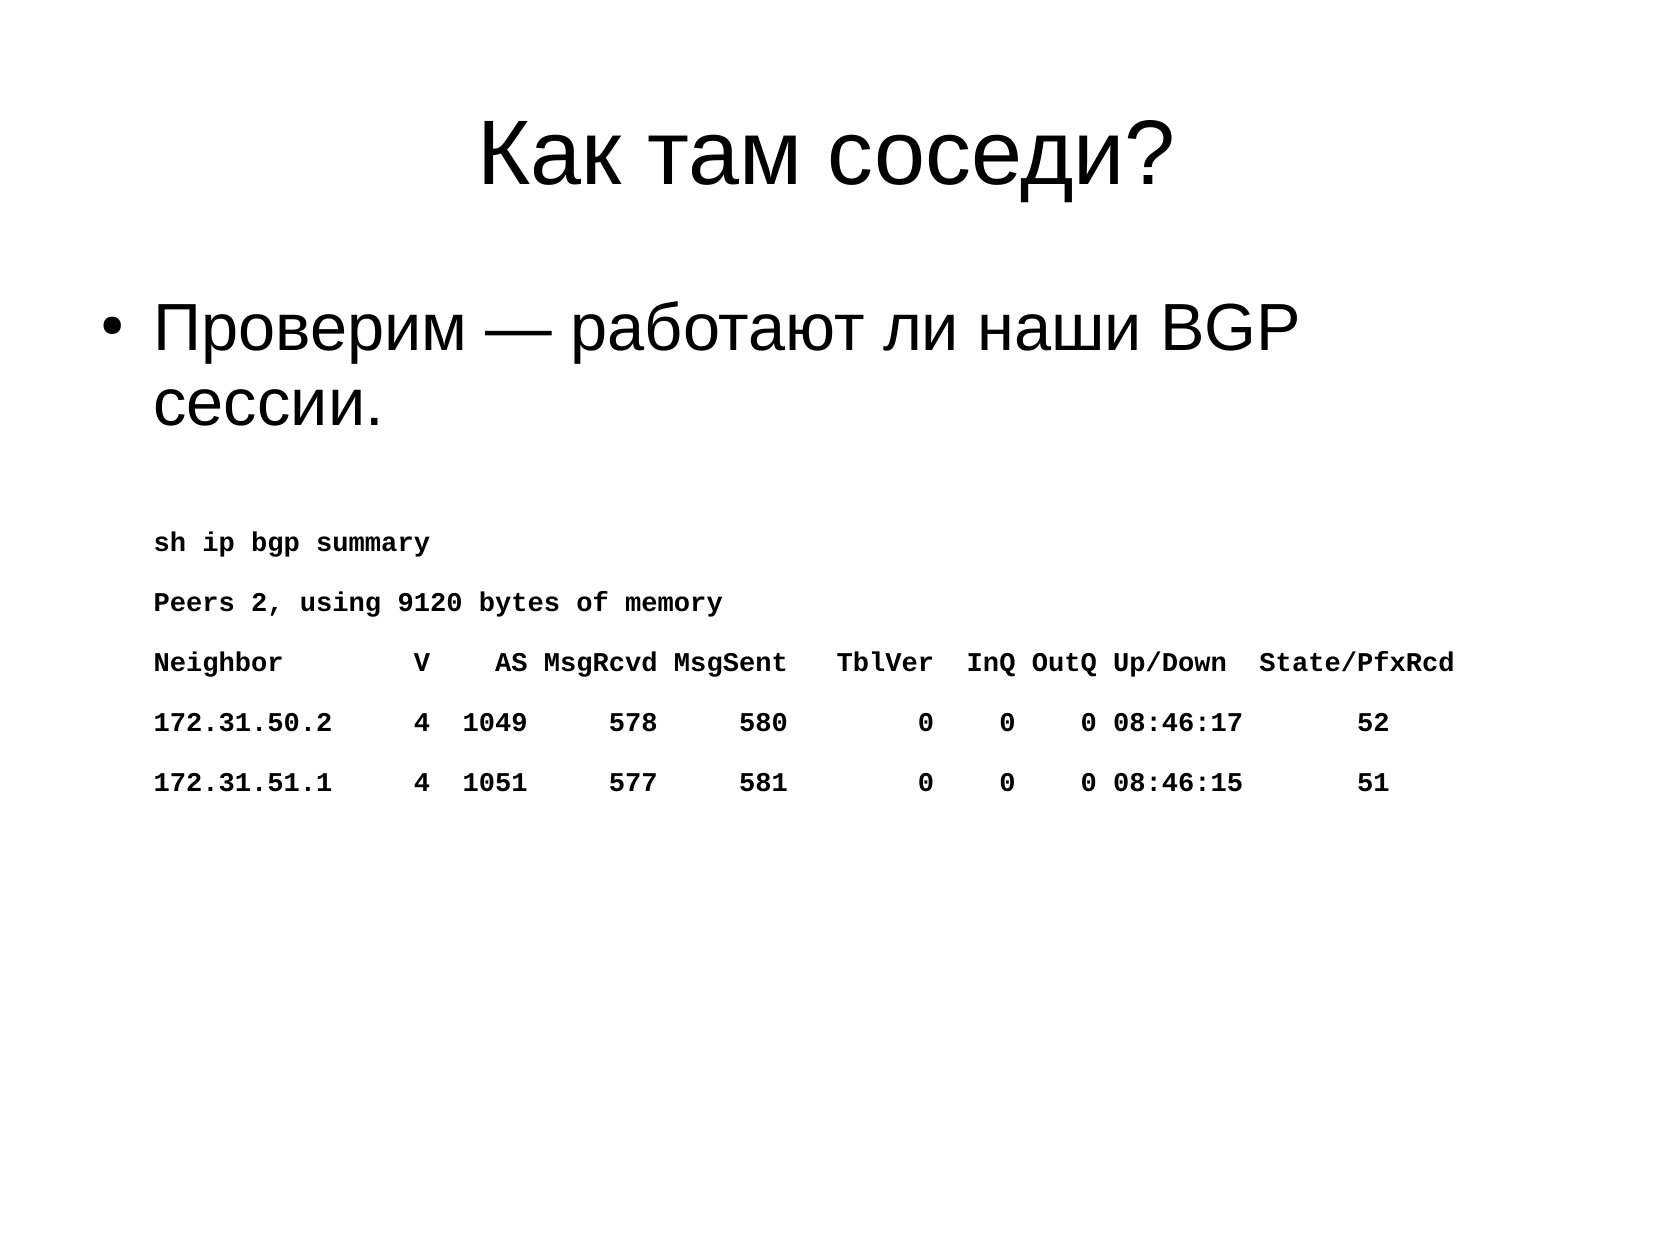

# Как там соседи?
Проверим — работают ли наши BGP сессии.
sh ip bgp summary
Peers 2, using 9120 bytes of memory
Neighbor V AS MsgRcvd MsgSent TblVer InQ OutQ Up/Down State/PfxRcd
172.31.50.2 4 1049 578 580 0 0 0 08:46:17 52
172.31.51.1 4 1051 577 581 0 0 0 08:46:15 51